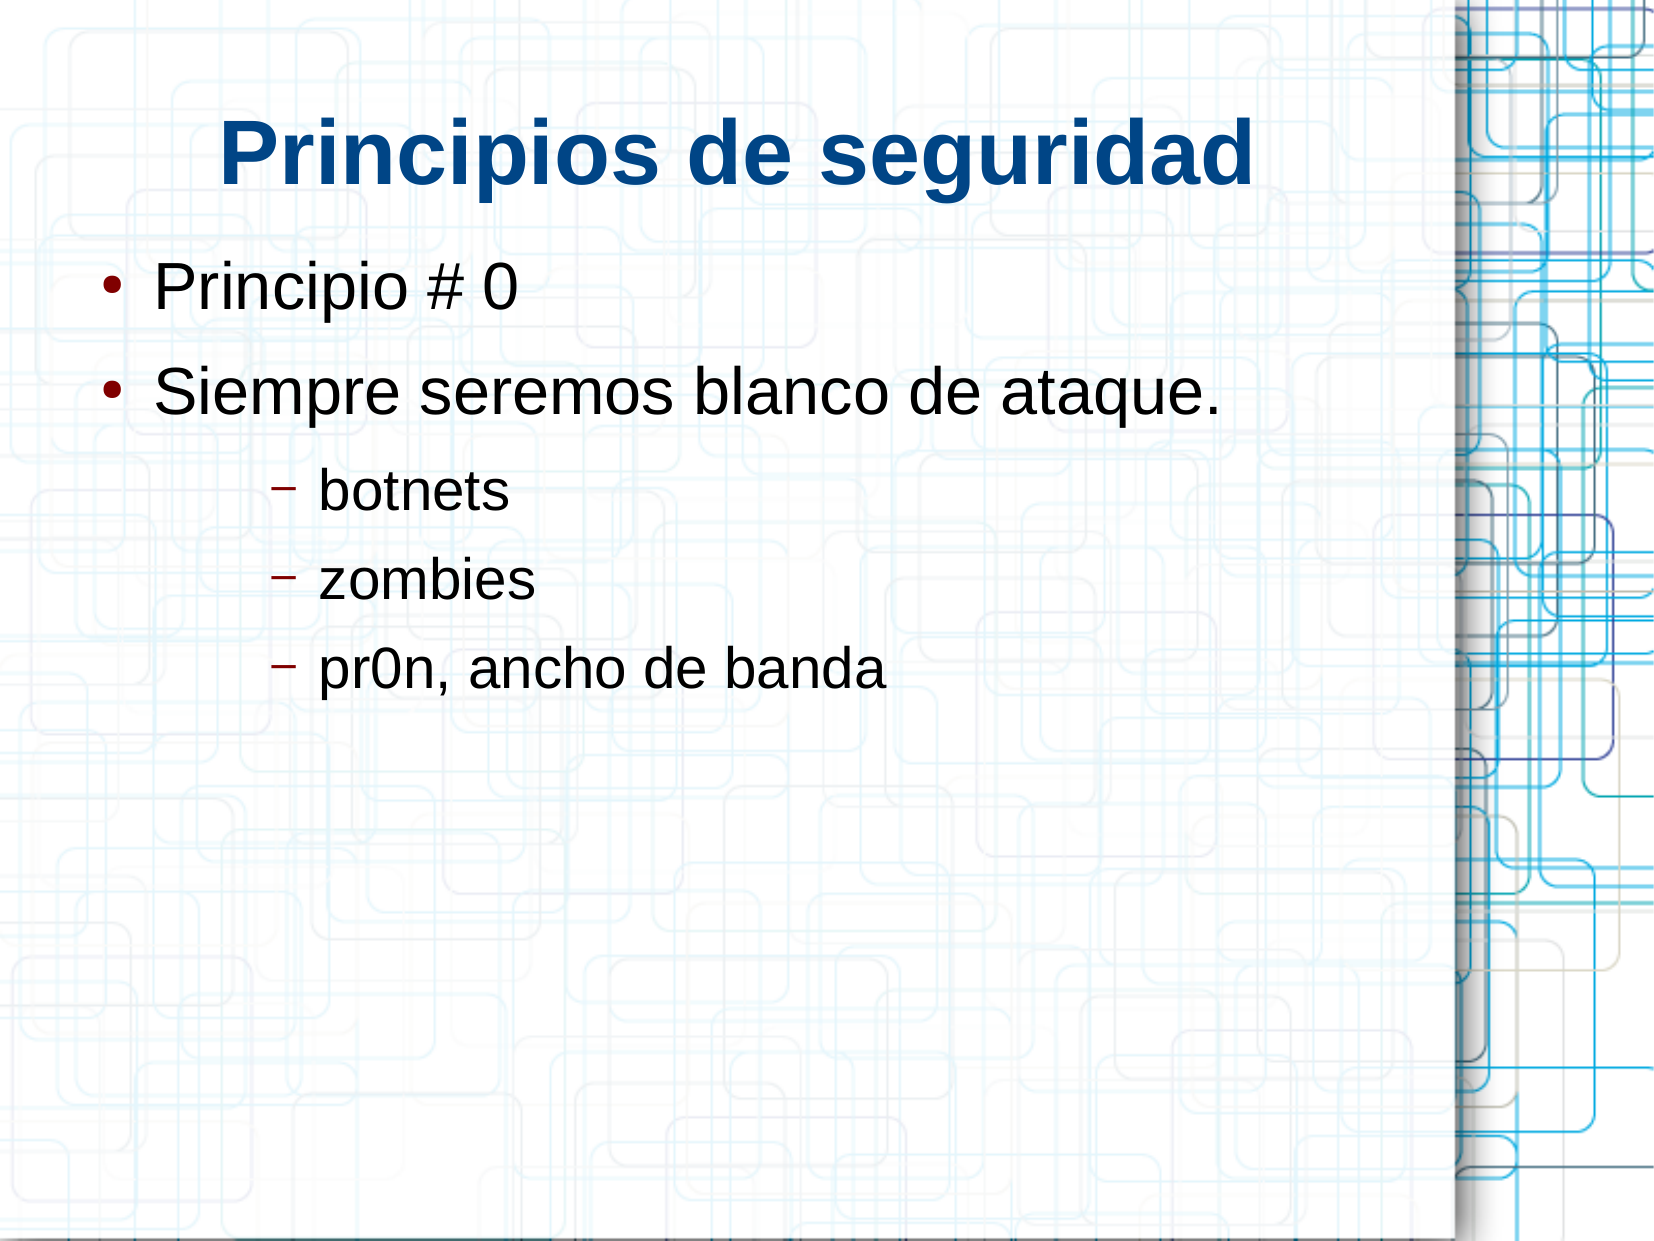

# Principios de seguridad
Principio # 0
Siempre seremos blanco de ataque.
botnets
zombies
pr0n, ancho de banda